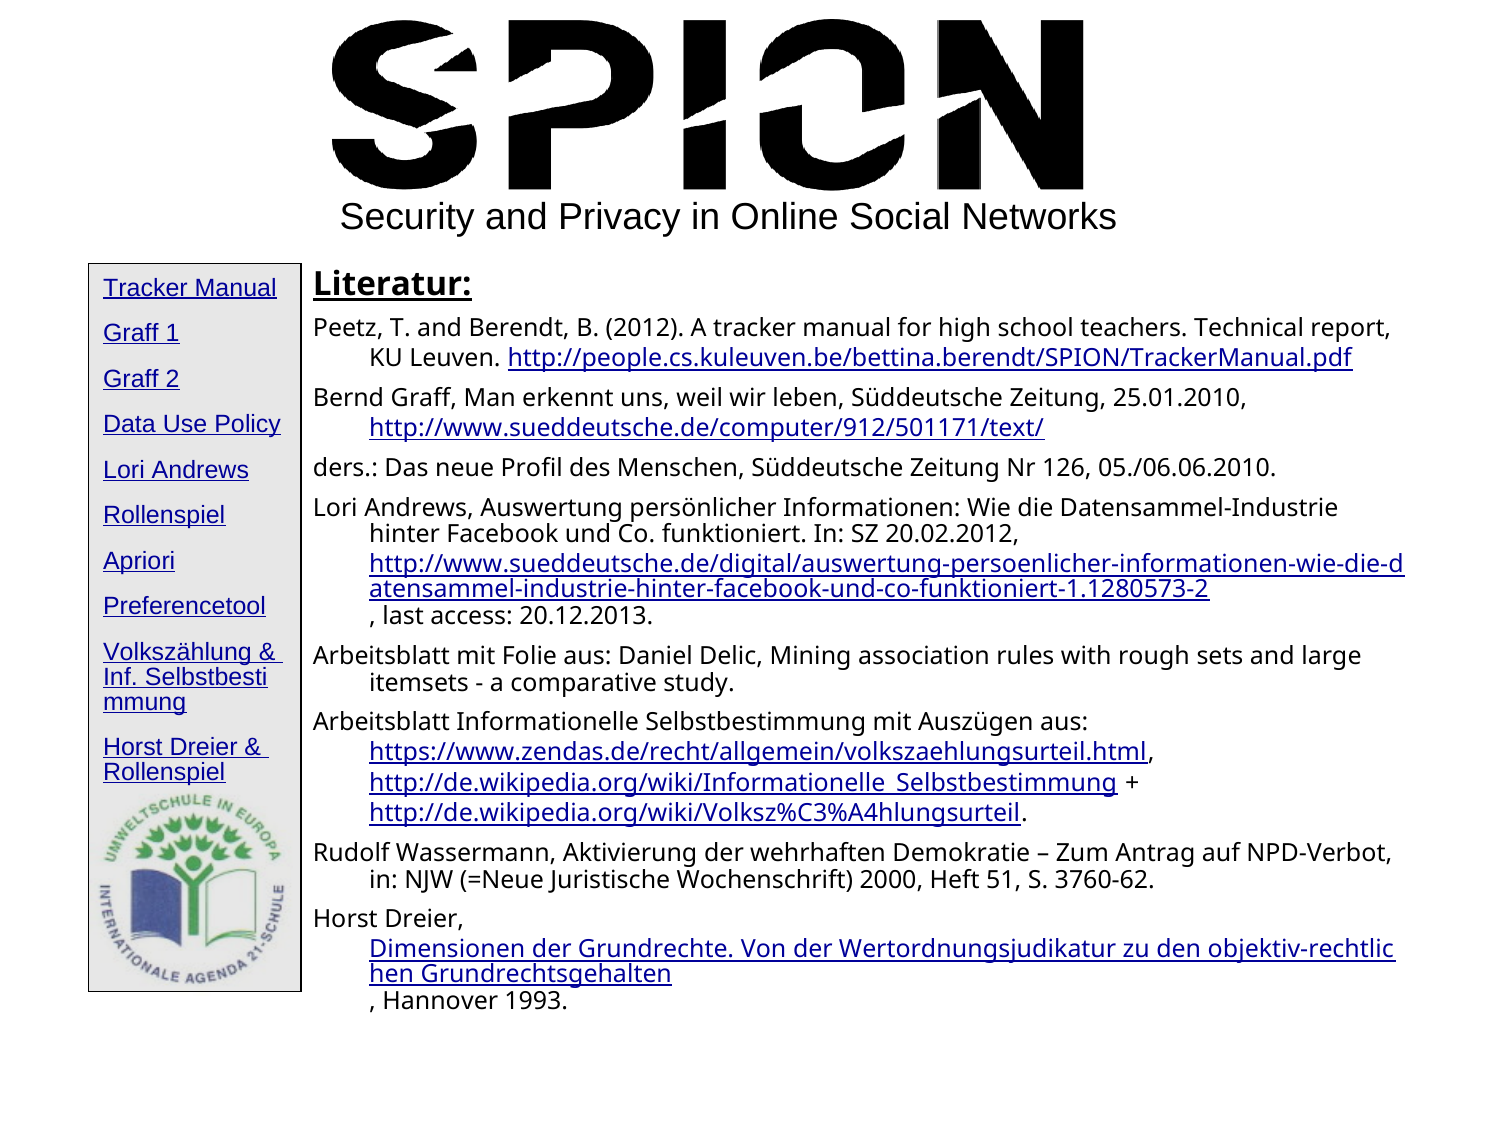

# Literatur:
Peetz, T. and Berendt, B. (2012). A tracker manual for high school teachers. Technical report, KU Leuven. http://people.cs.kuleuven.be/bettina.berendt/SPION/TrackerManual.pdf
Bernd Graff, Man erkennt uns, weil wir leben, Süddeutsche Zeitung, 25.01.2010, http://www.sueddeutsche.de/computer/912/501171/text/
ders.: Das neue Profil des Menschen, Süddeutsche Zeitung Nr 126, 05./06.06.2010.
Lori Andrews, Auswertung persönlicher Informationen: Wie die Datensammel-Industrie hinter Facebook und Co. funktioniert. In: SZ 20.02.2012, http://www.sueddeutsche.de/digital/auswertung-persoenlicher-informationen-wie-die-datensammel-industrie-hinter-facebook-und-co-funktioniert-1.1280573-2, last access: 20.12.2013.
Arbeitsblatt mit Folie aus: Daniel Delic, Mining association rules with rough sets and large itemsets - a comparative study.
Arbeitsblatt Informationelle Selbstbestimmung mit Auszügen aus: https://www.zendas.de/recht/allgemein/volkszaehlungsurteil.html, http://de.wikipedia.org/wiki/Informationelle_Selbstbestimmung + http://de.wikipedia.org/wiki/Volksz%C3%A4hlungsurteil.
Rudolf Wassermann, Aktivierung der wehrhaften Demokratie – Zum Antrag auf NPD-Verbot, in: NJW (=Neue Juristische Wochenschrift) 2000, Heft 51, S. 3760-62.
Horst Dreier, Dimensionen der Grundrechte. Von der Wertordnungsjudikatur zu den objektiv-rechtlichen Grundrechtsgehalten, Hannover 1993.